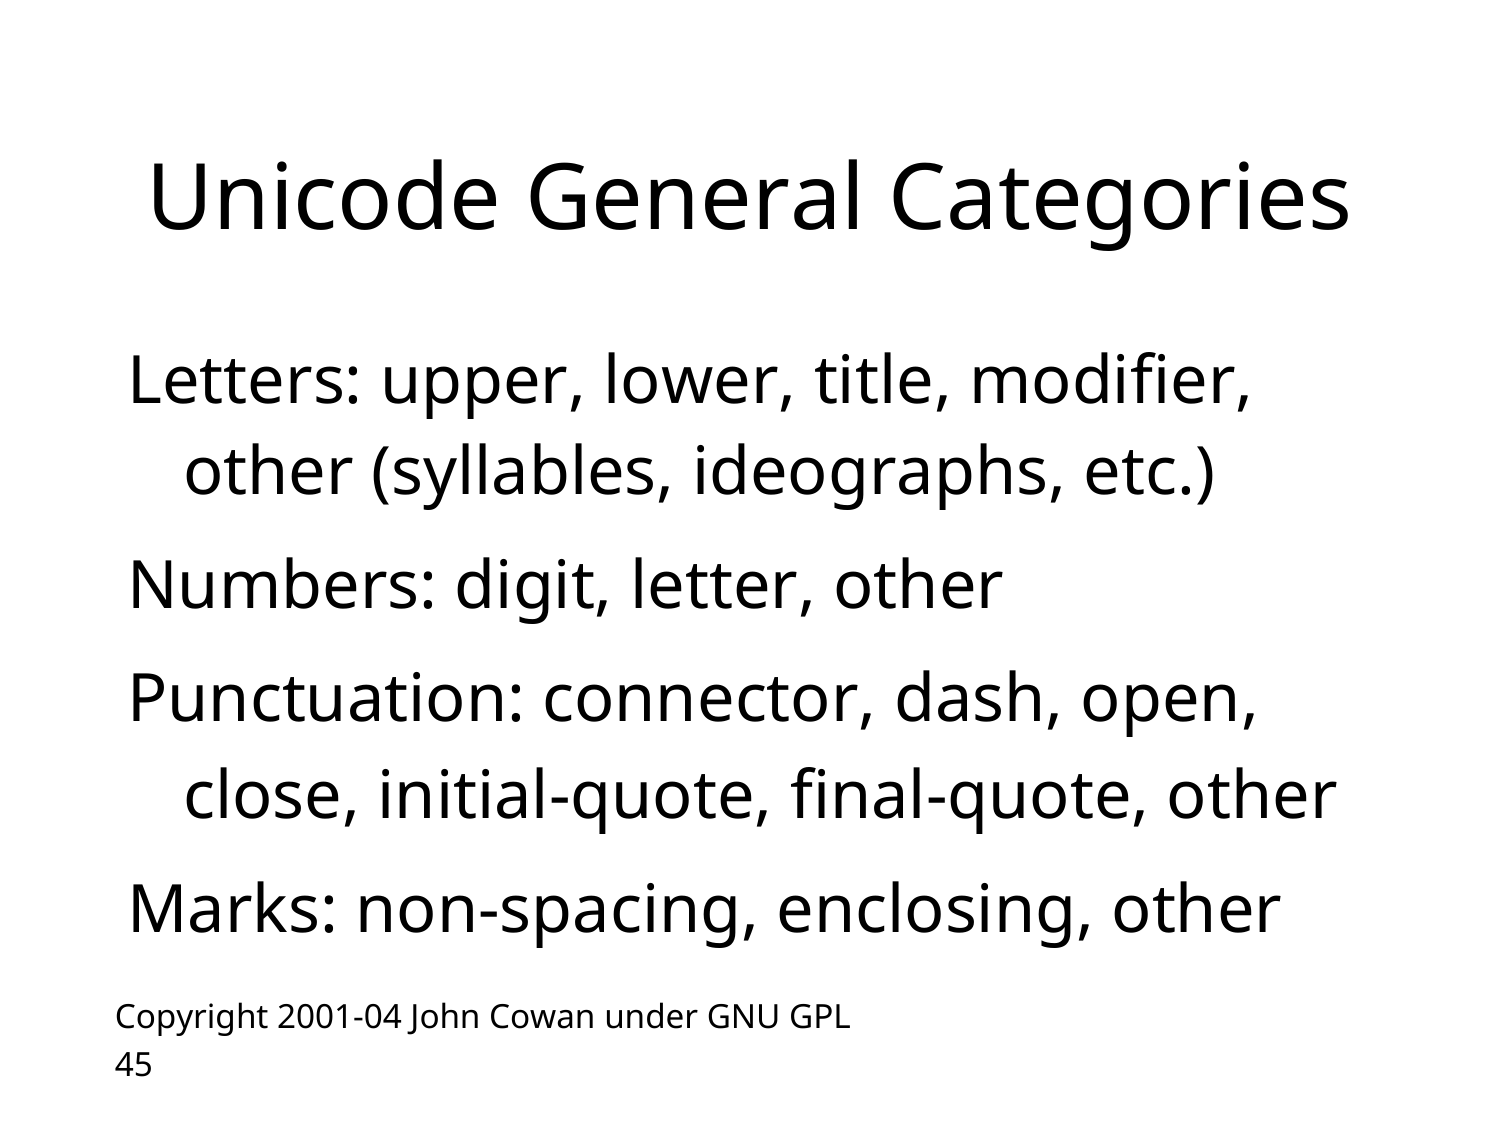

# Unicode General Categories
Letters: upper, lower, title, modifier, other (syllables, ideographs, etc.)
Numbers: digit, letter, other
Punctuation: connector, dash, open, close, initial-quote, final-quote, other
Marks: non-spacing, enclosing, other